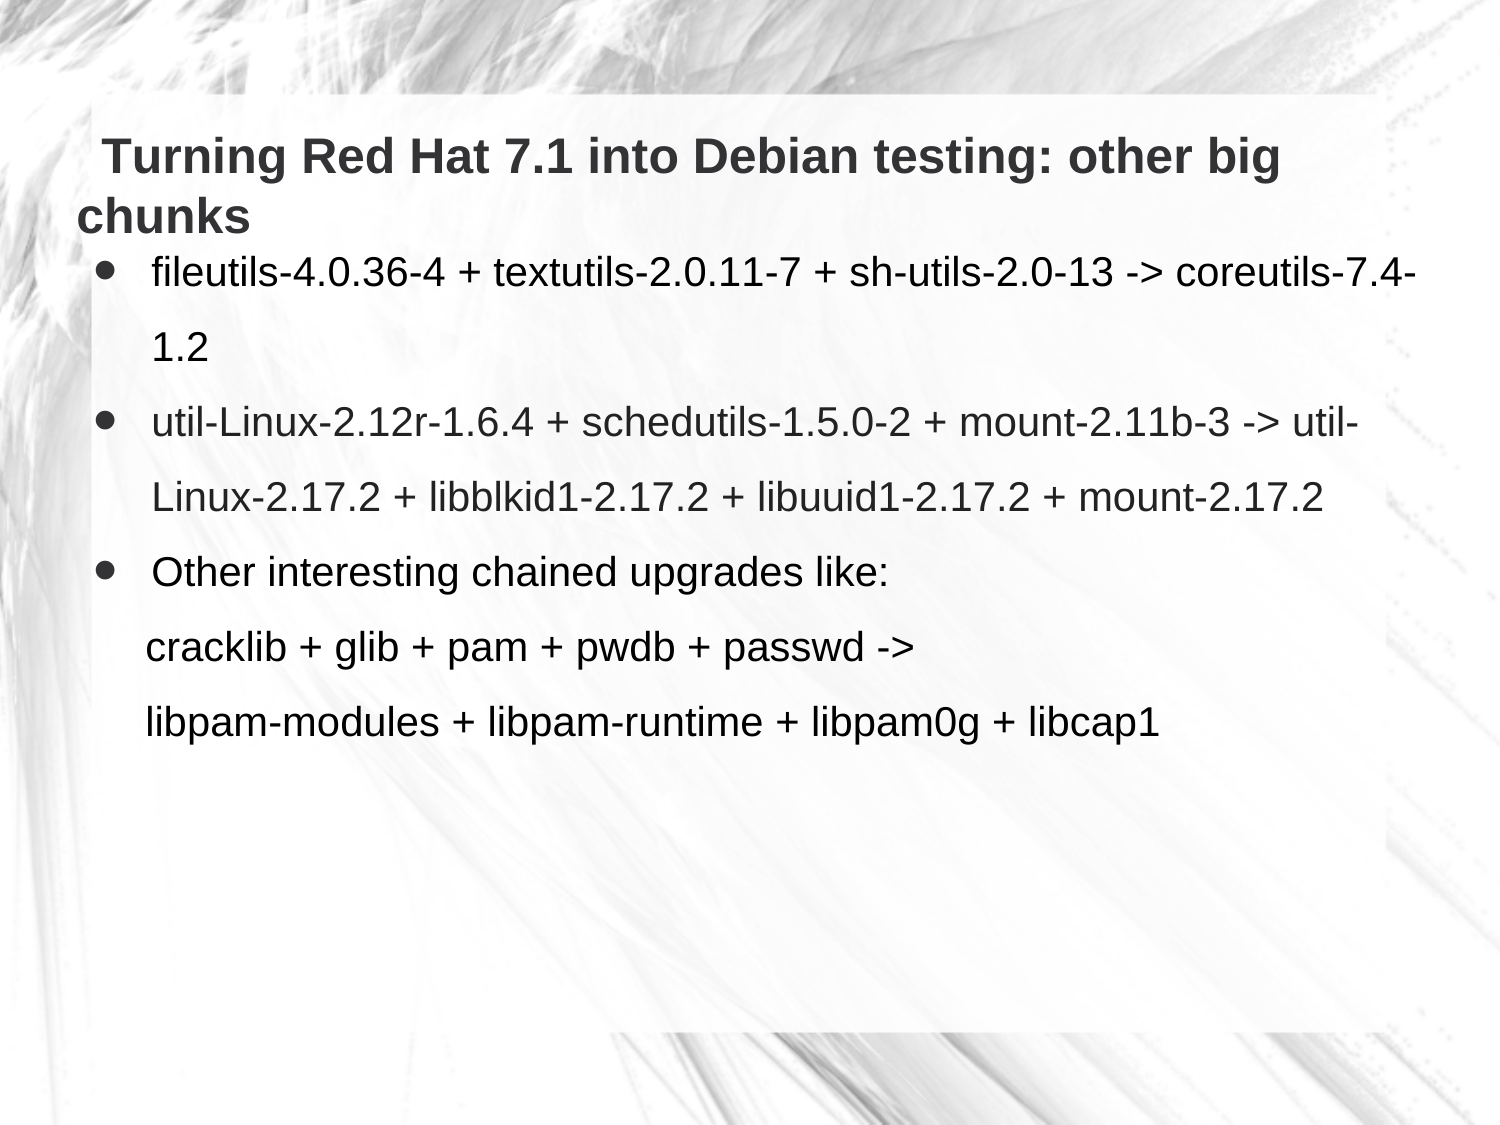

# Turning Red Hat 7.1 into Debian testing: other big chunks
fileutils-4.0.36-4 + textutils-2.0.11-7 + sh-utils-2.0-13 -> coreutils-7.4-1.2
util-Linux-2.12r-1.6.4 + schedutils-1.5.0-2 + mount-2.11b-3 -> util-Linux-2.17.2 + libblkid1-2.17.2 + libuuid1-2.17.2 + mount-2.17.2
Other interesting chained upgrades like:
 cracklib + glib + pam + pwdb + passwd ->
 libpam-modules + libpam-runtime + libpam0g + libcap1